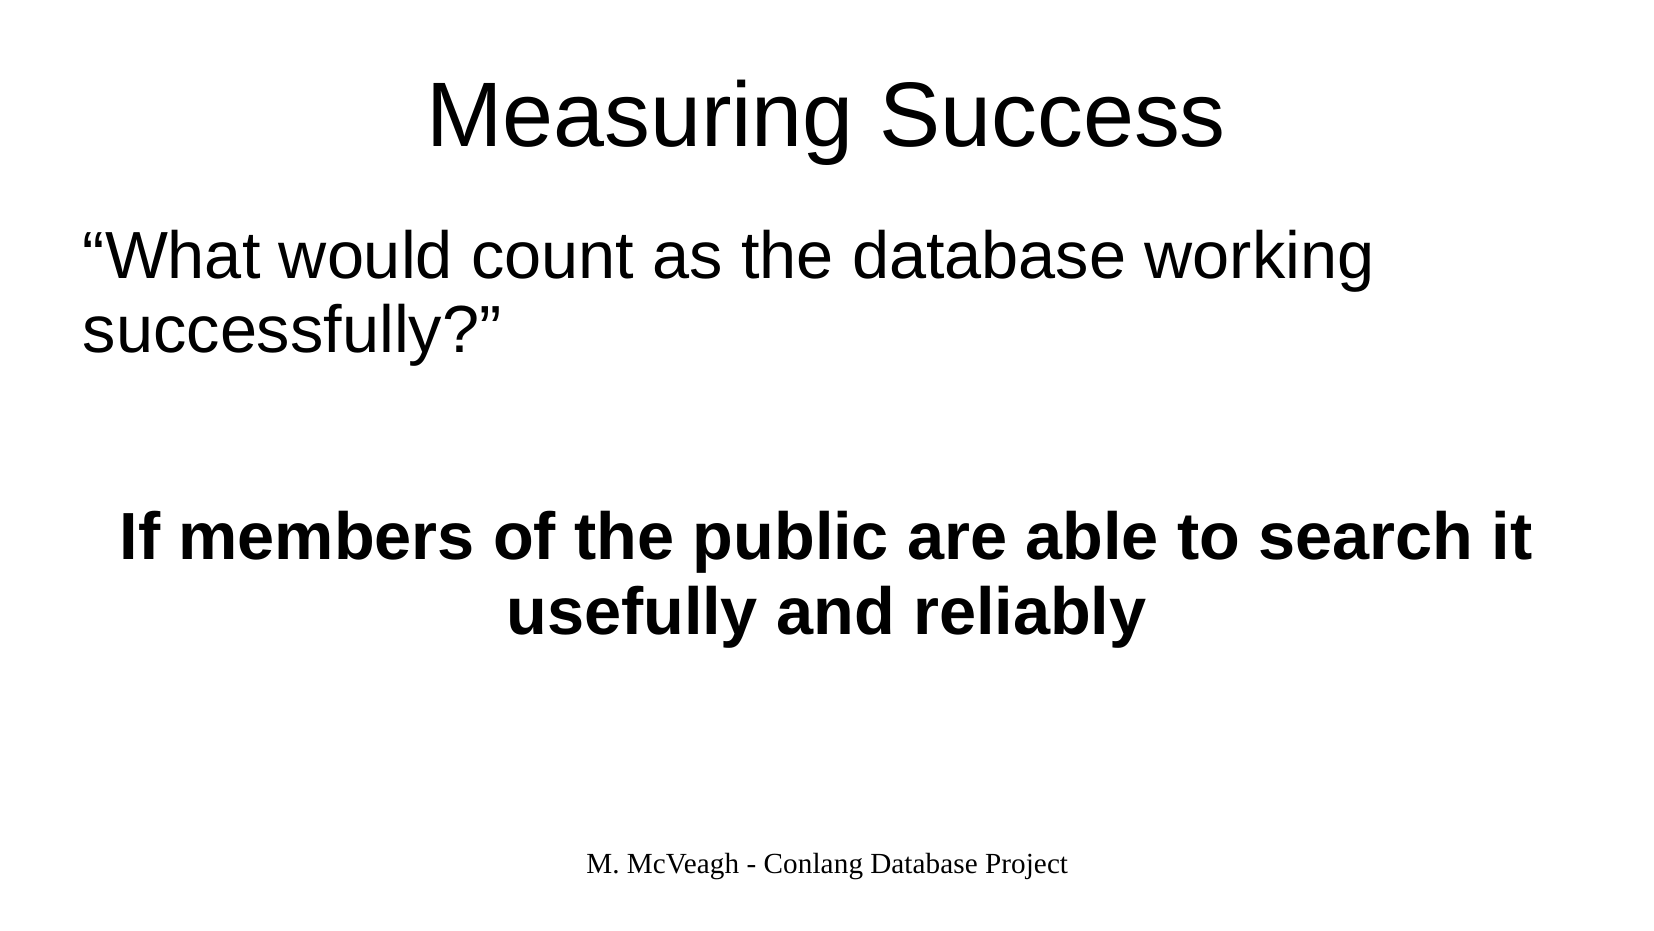

# Measuring Success
“What would count as the database working successfully?”
If members of the public are able to search it usefully and reliably
M. McVeagh - Conlang Database Project